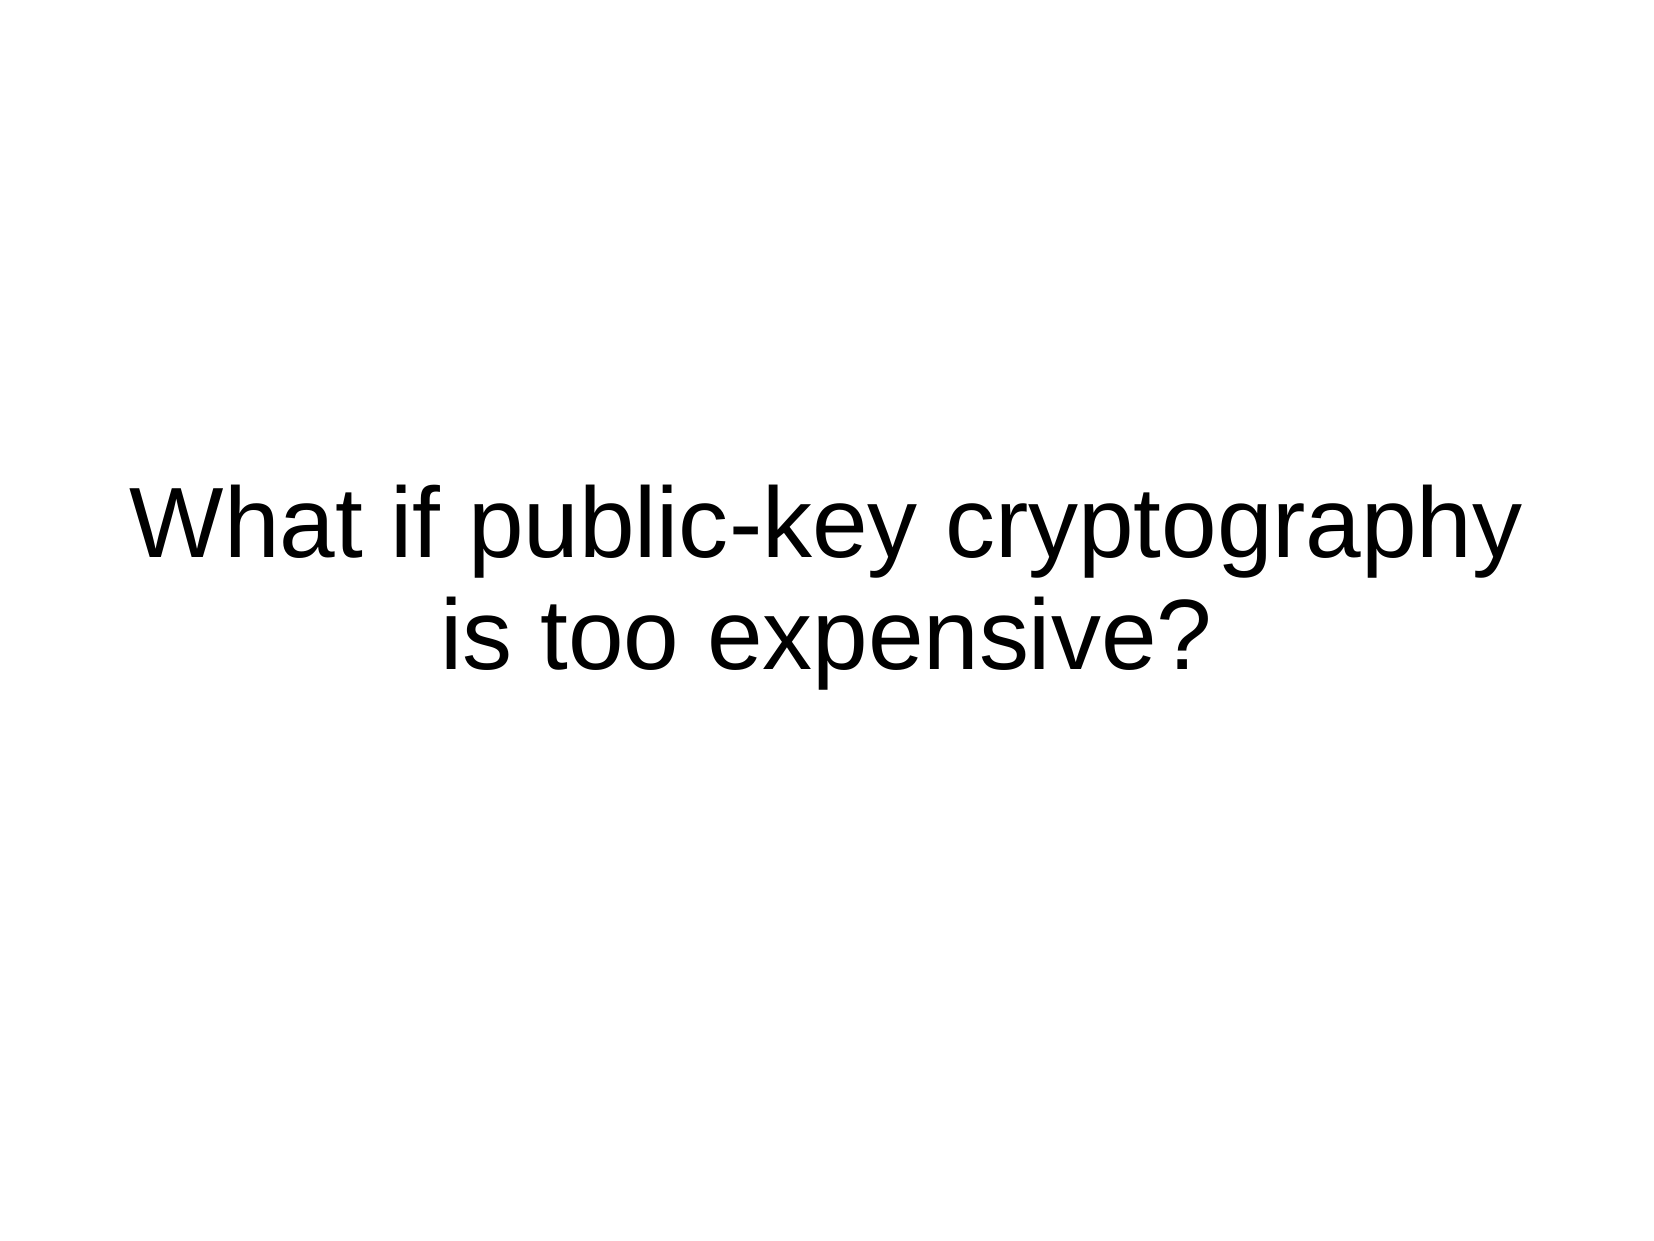

# What if public-key cryptography is too expensive?